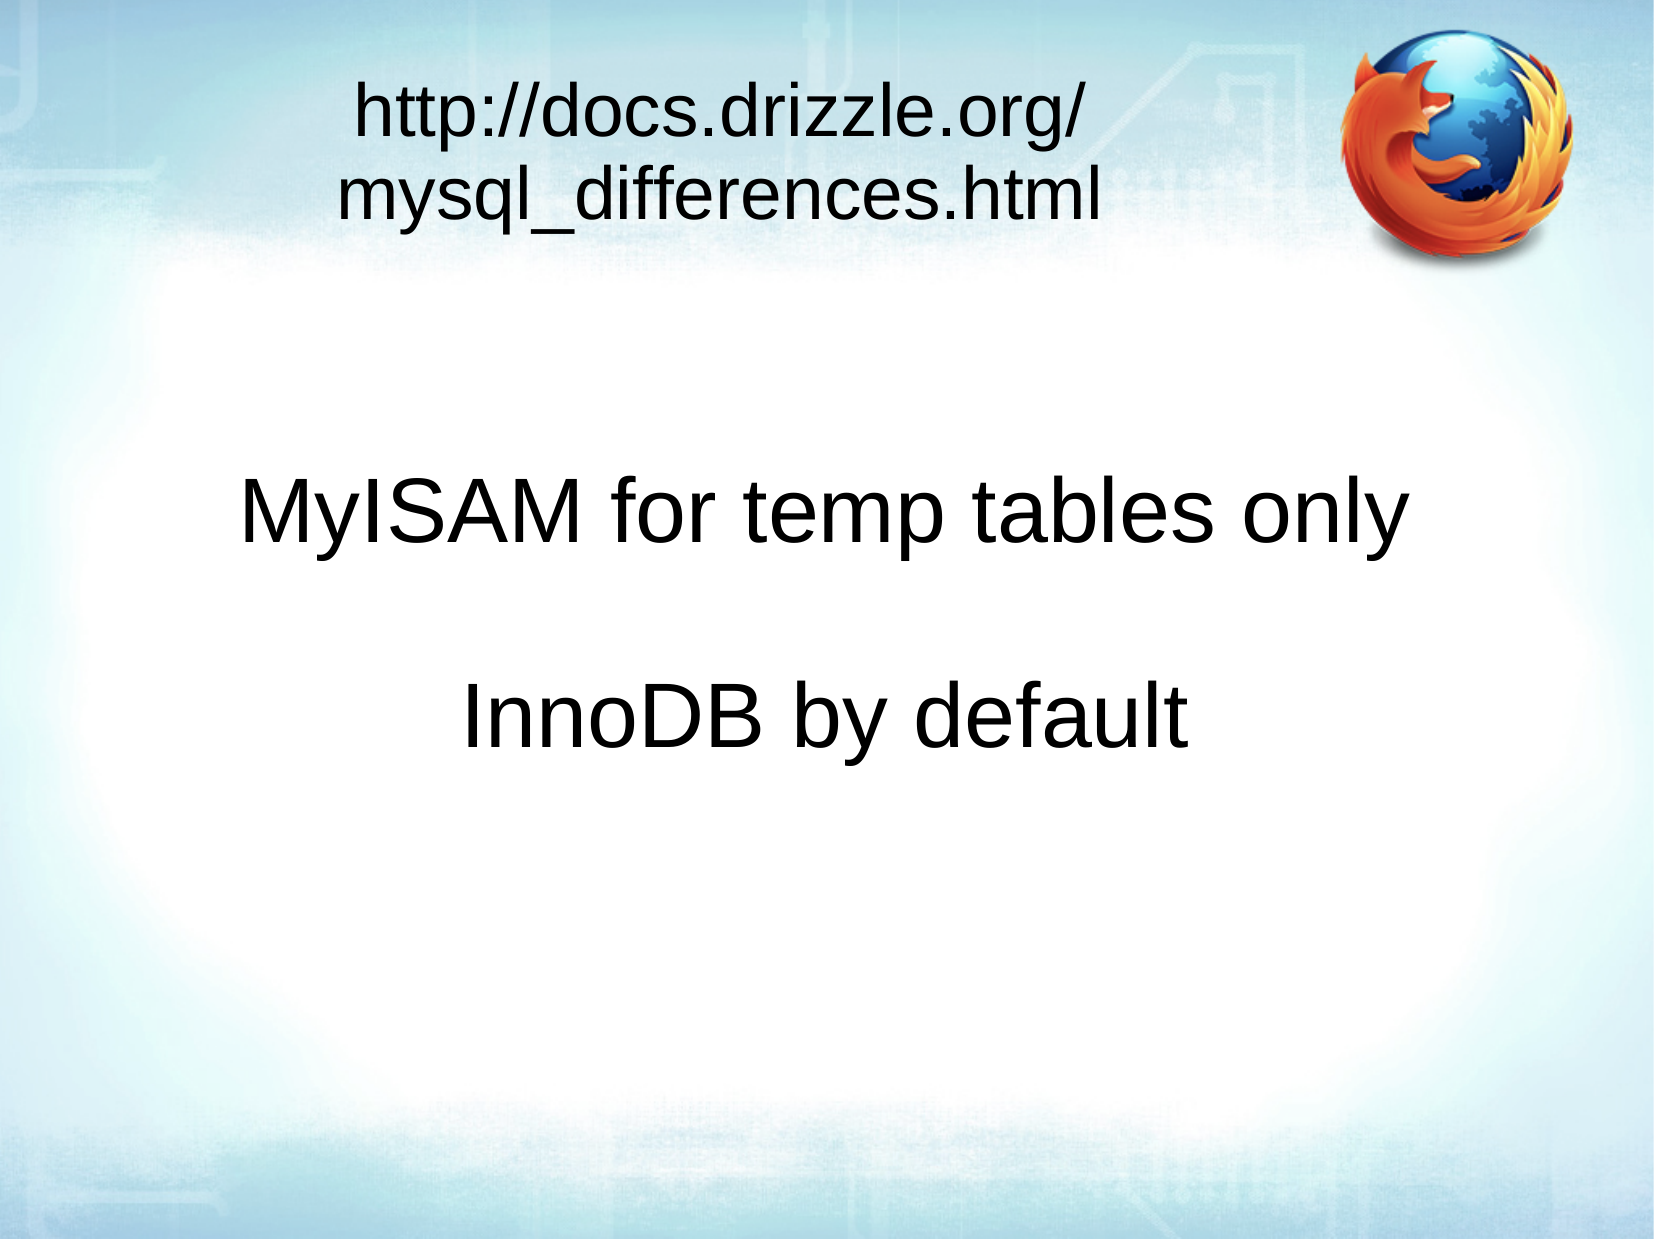

# http://docs.drizzle.org/ mysql_differences.html
MyISAM for temp tables only
InnoDB by default